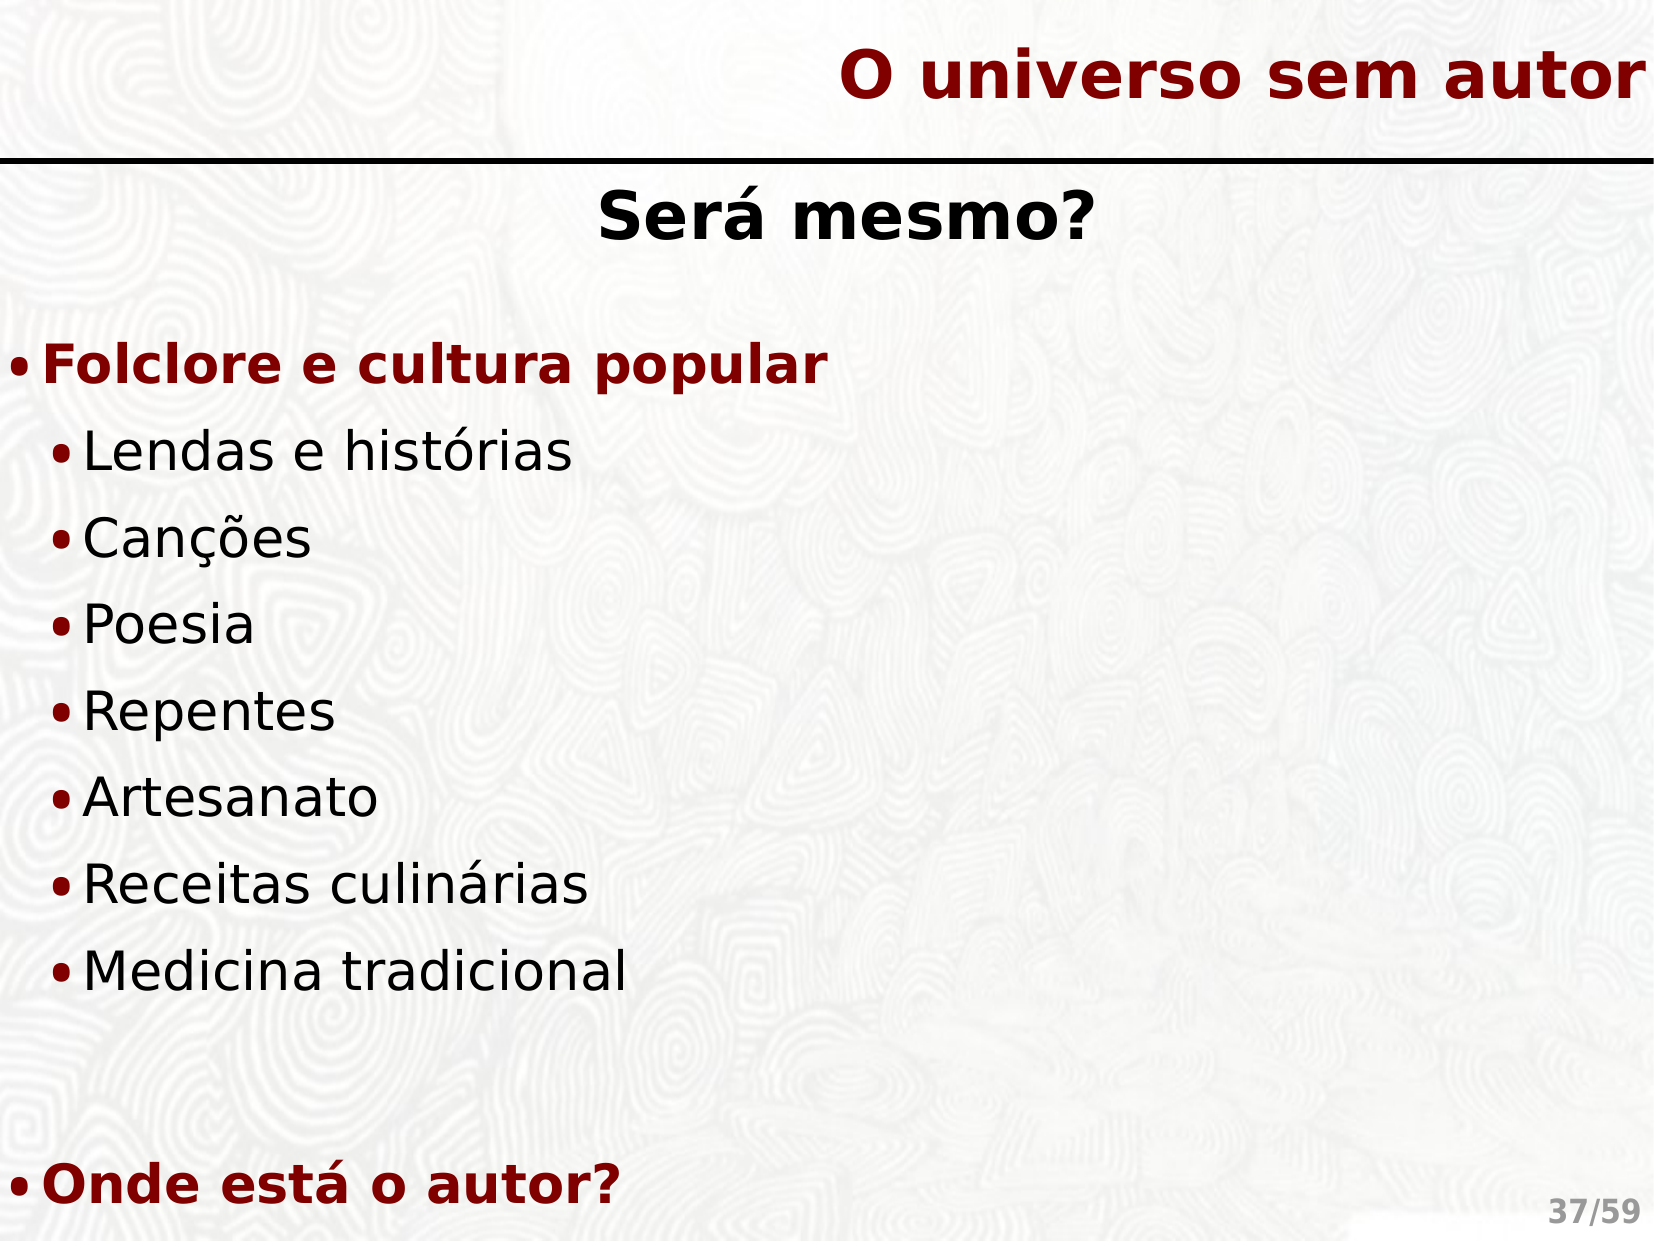

# O universo sem autor
Será mesmo?
Folclore e cultura popular
Lendas e histórias
Canções
Poesia
Repentes
Artesanato
Receitas culinárias
Medicina tradicional
Onde está o autor?
37